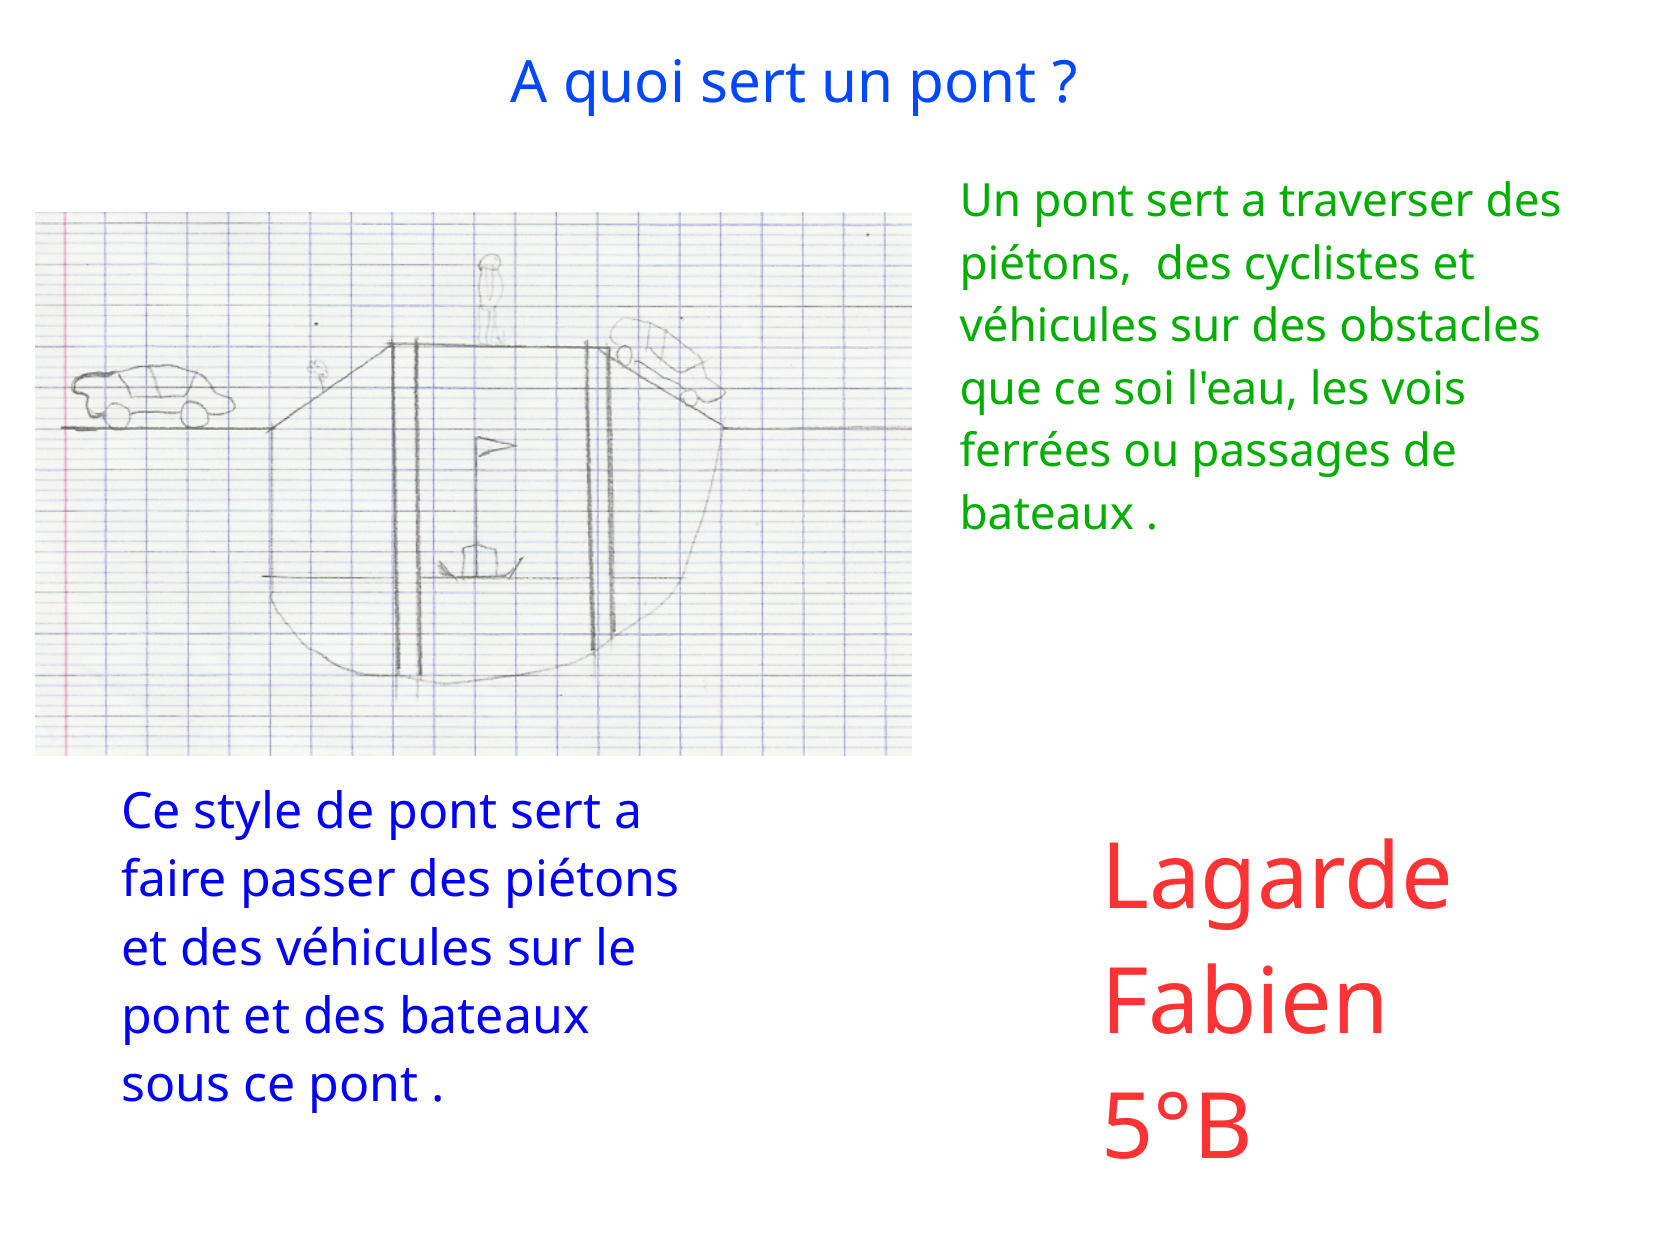

A quoi sert un pont ?
Un pont sert a traverser des piétons, des cyclistes et véhicules sur des obstacles que ce soi l'eau, les vois ferrées ou passages de bateaux .
Ce style de pont sert a faire passer des piétons et des véhicules sur le pont et des bateaux sous ce pont .
Lagarde
Fabien
5°B